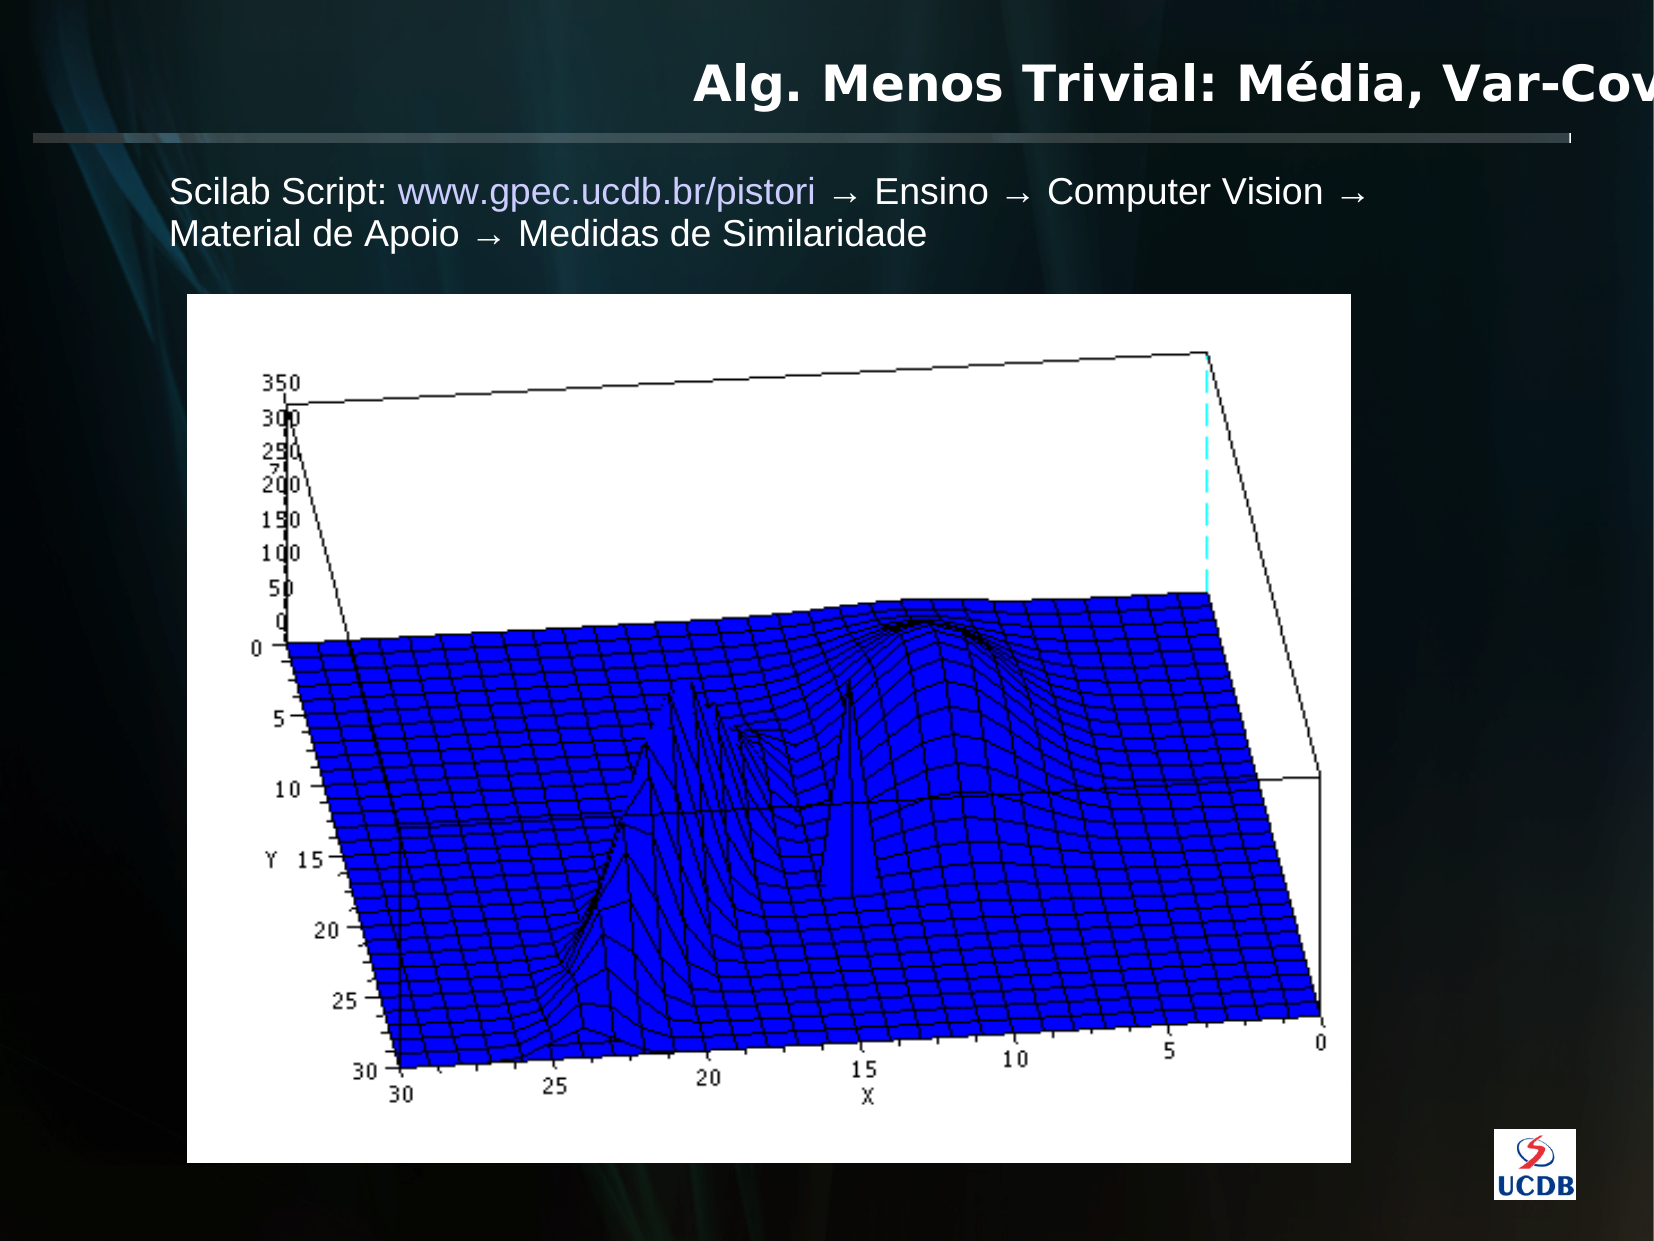

Alg. Menos Trivial: Média, Var-Covar e Mahalanobis
Scilab Script: www.gpec.ucdb.br/pistori → Ensino → Computer Vision →
Material de Apoio → Medidas de Similaridade